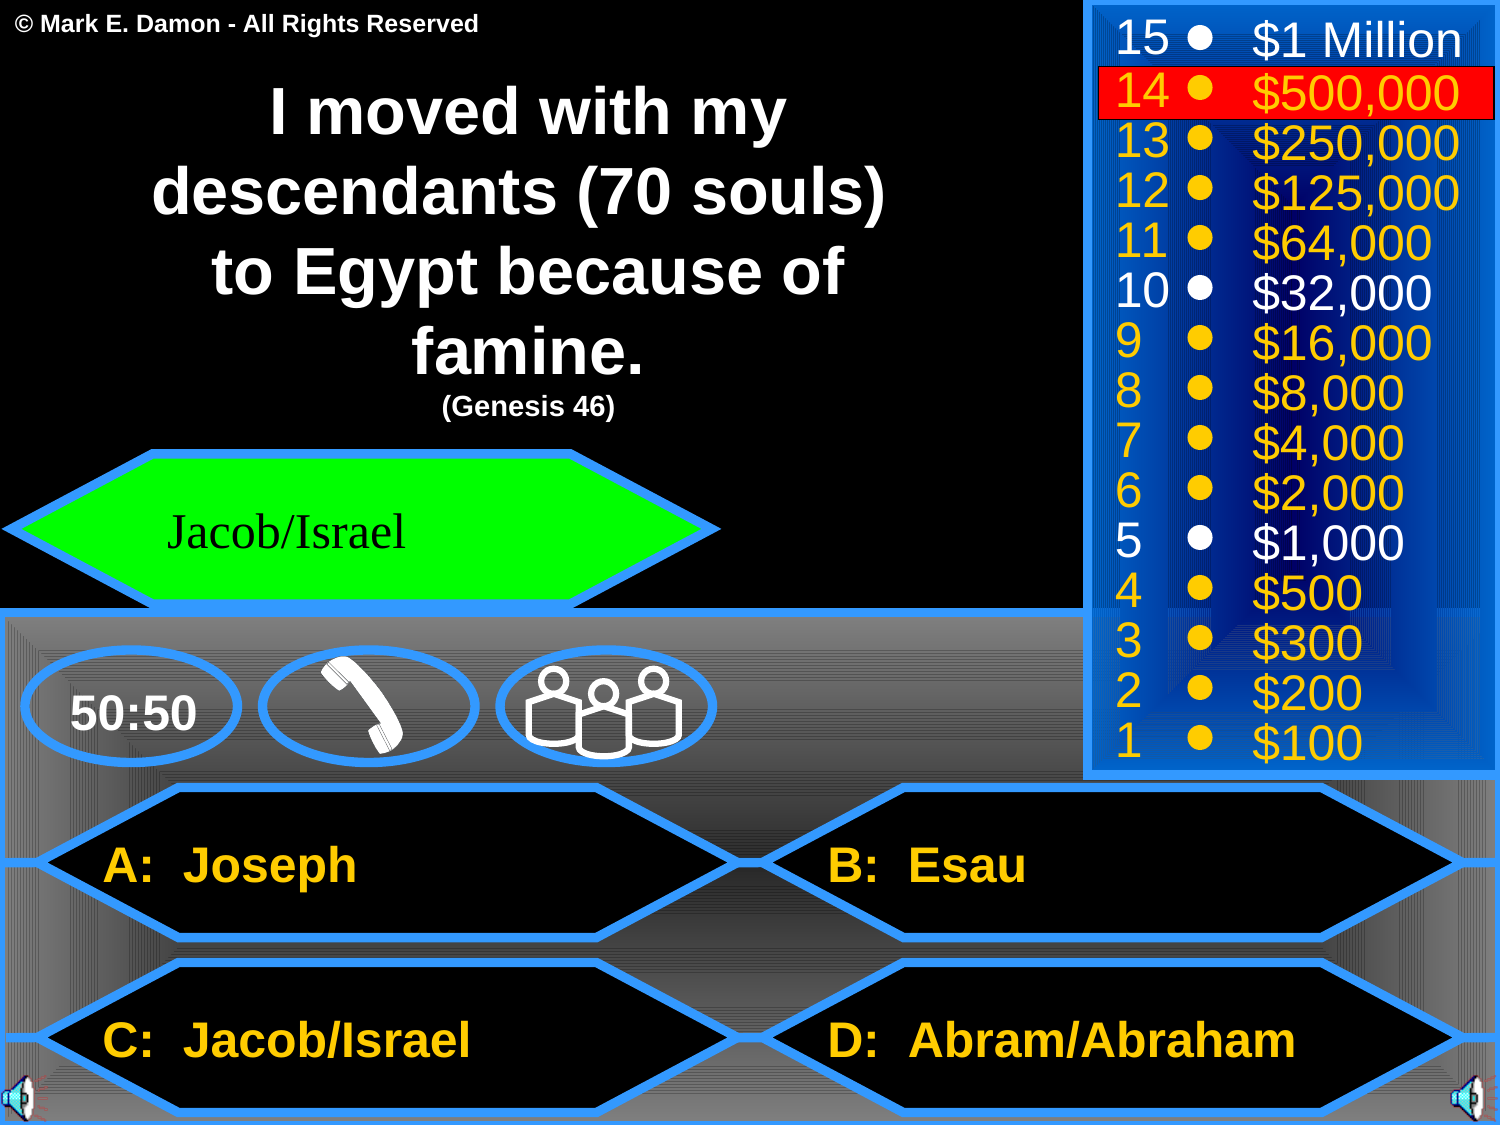

$1 Million
15
14
$500,000
I moved with my descendants (70 souls) to Egypt because of famine.
(Genesis 46)
13
$250,000
12
$125,000
11
$64,000
10
$32,000
9
$16,000
8
$8,000
7
$4,000
6
$2,000
Jacob/Israel
5
$1,000
4
$500
3
$300
2
$200
50:50
1
$100
A: Joseph
B: Esau
C: Jacob/Israel
D: Abram/Abraham